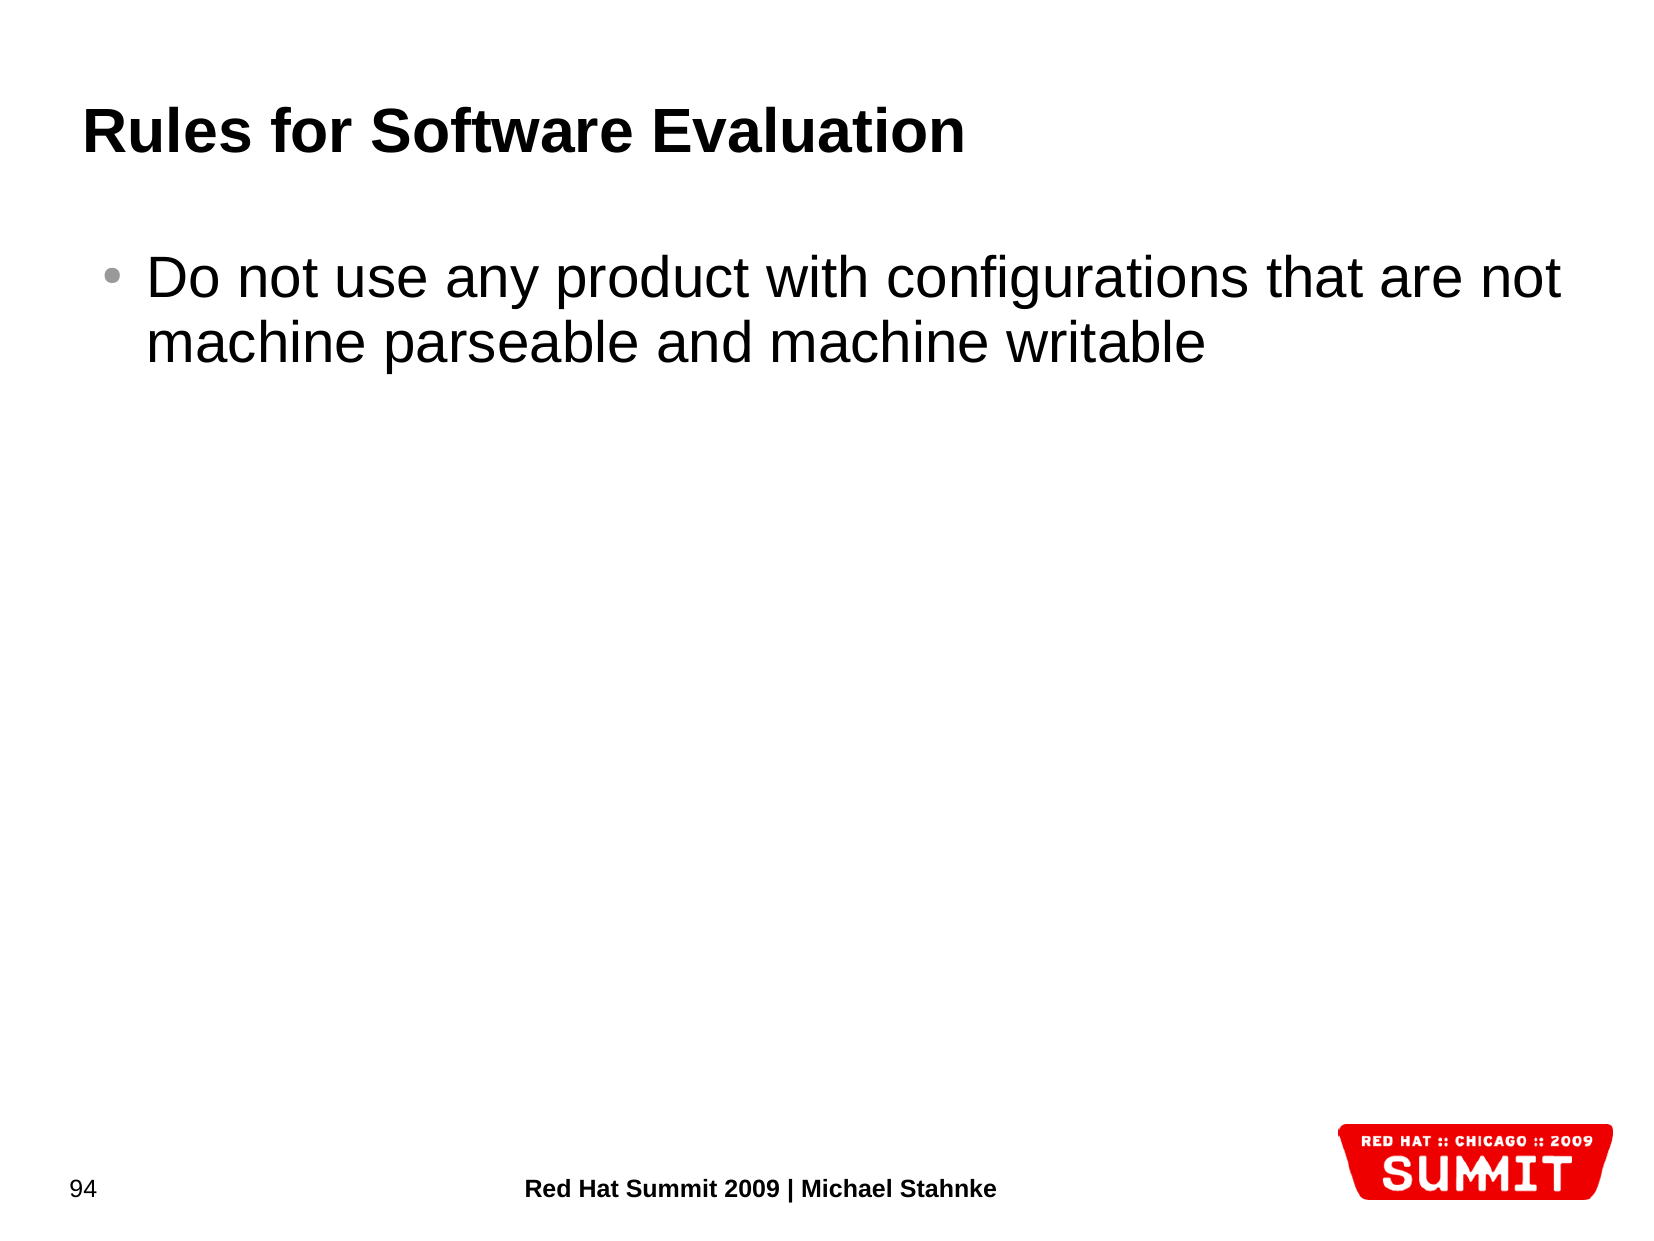

# Rules for Software Evaluation
Do not use any product with configurations that are not machine parseable and machine writable